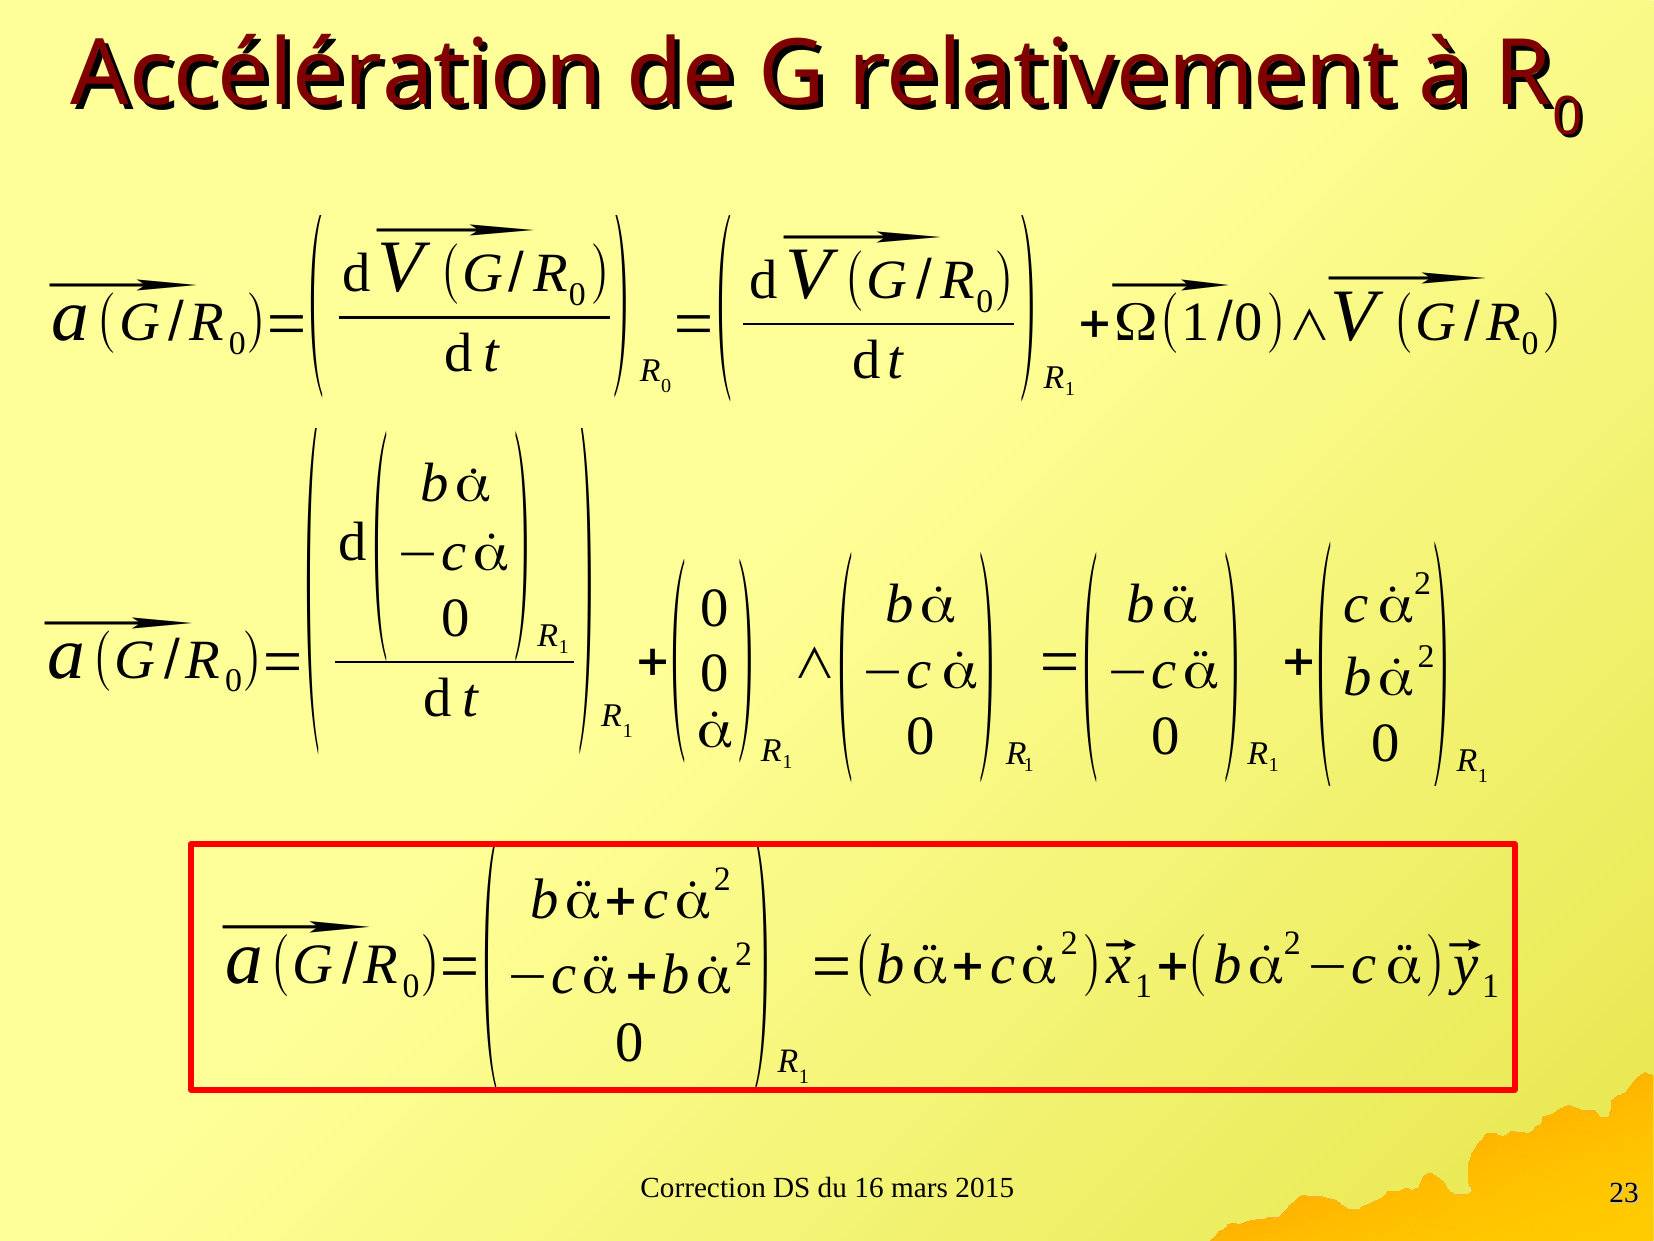

# Accélération de G relativement à R0
Correction DS du 16 mars 2015